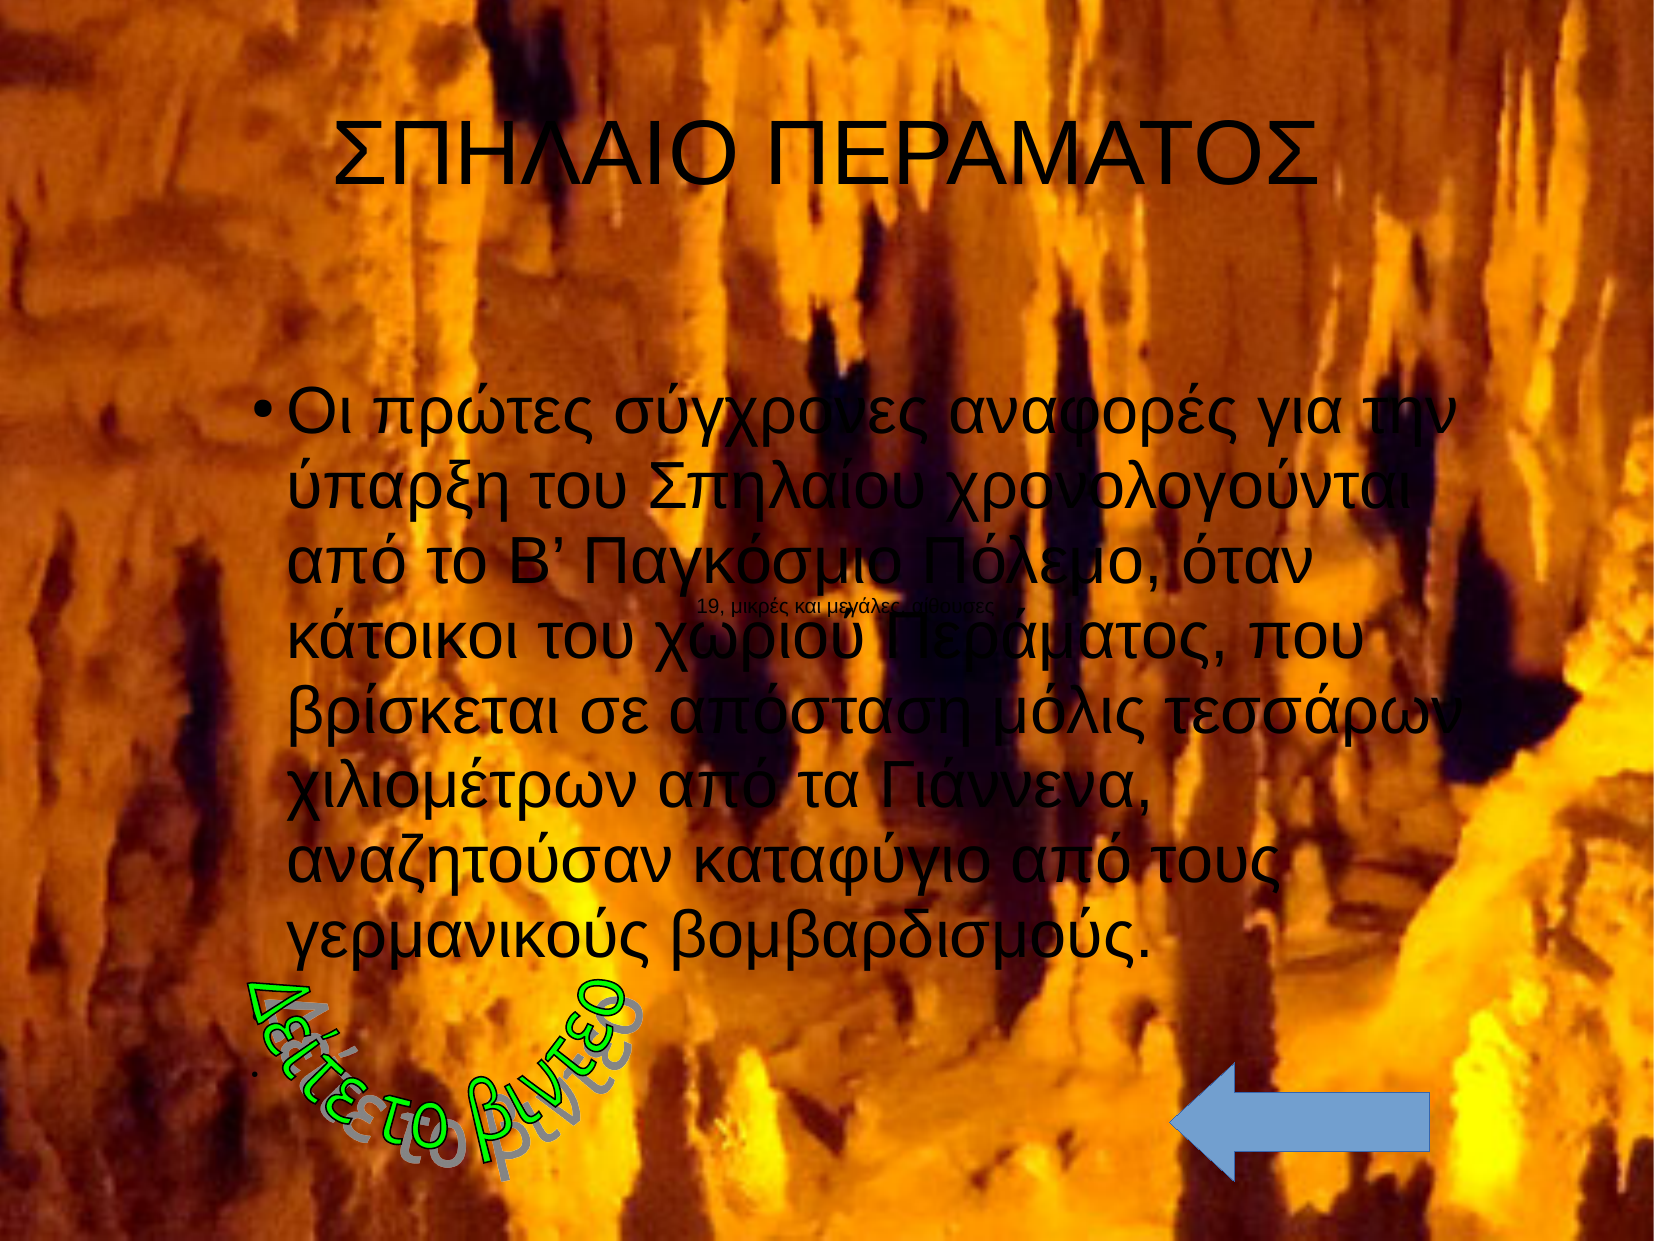

http://www.giannenainfo.gr/giannenaplirofories/giannenaaksiotheata/spileoperamatos/index.html
# ΣΠΗΛΑΙΟ ΠΕΡΑΜΑΤΟΣ
Οι πρώτες σύγχρονες αναφορές για την ύπαρξη του Σπηλαίου χρονολογούνται από το Β’ Παγκόσμιο Πόλεμο, όταν κάτοικοι του χωριού Περάματος, που βρίσκεται σε απόσταση μόλις τεσσάρων χιλιομέτρων από τα Γιάννενα, αναζητούσαν καταφύγιο από τους γερμανικούς βομβαρδισμούς.
19, μικρές και μεγάλες, αίθουσες
Δείτε το βιντεο